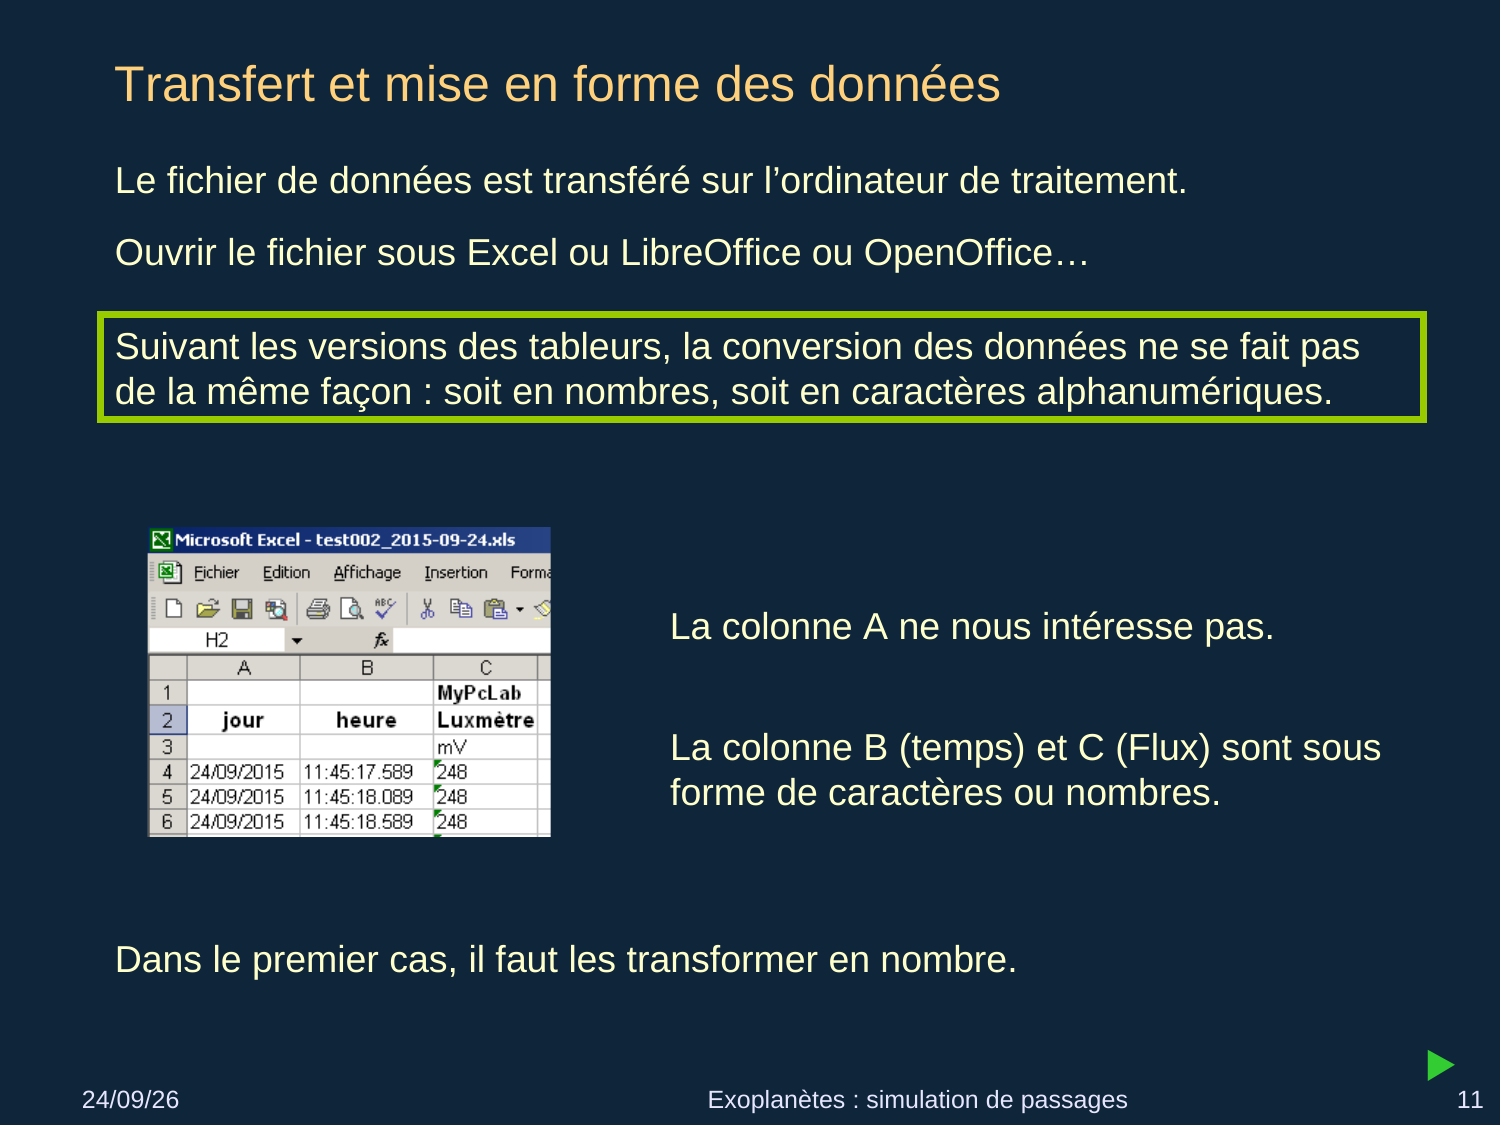

Transfert et mise en forme des données
Le fichier de données est transféré sur l’ordinateur de traitement.
Ouvrir le fichier sous Excel ou LibreOffice ou OpenOffice…
Suivant les versions des tableurs, la conversion des données ne se fait pas de la même façon : soit en nombres, soit en caractères alphanumériques.
La colonne A ne nous intéresse pas.
La colonne B (temps) et C (Flux) sont sous forme de caractères ou nombres.
Dans le premier cas, il faut les transformer en nombre.

Exoplanètes : simulation de passages
11